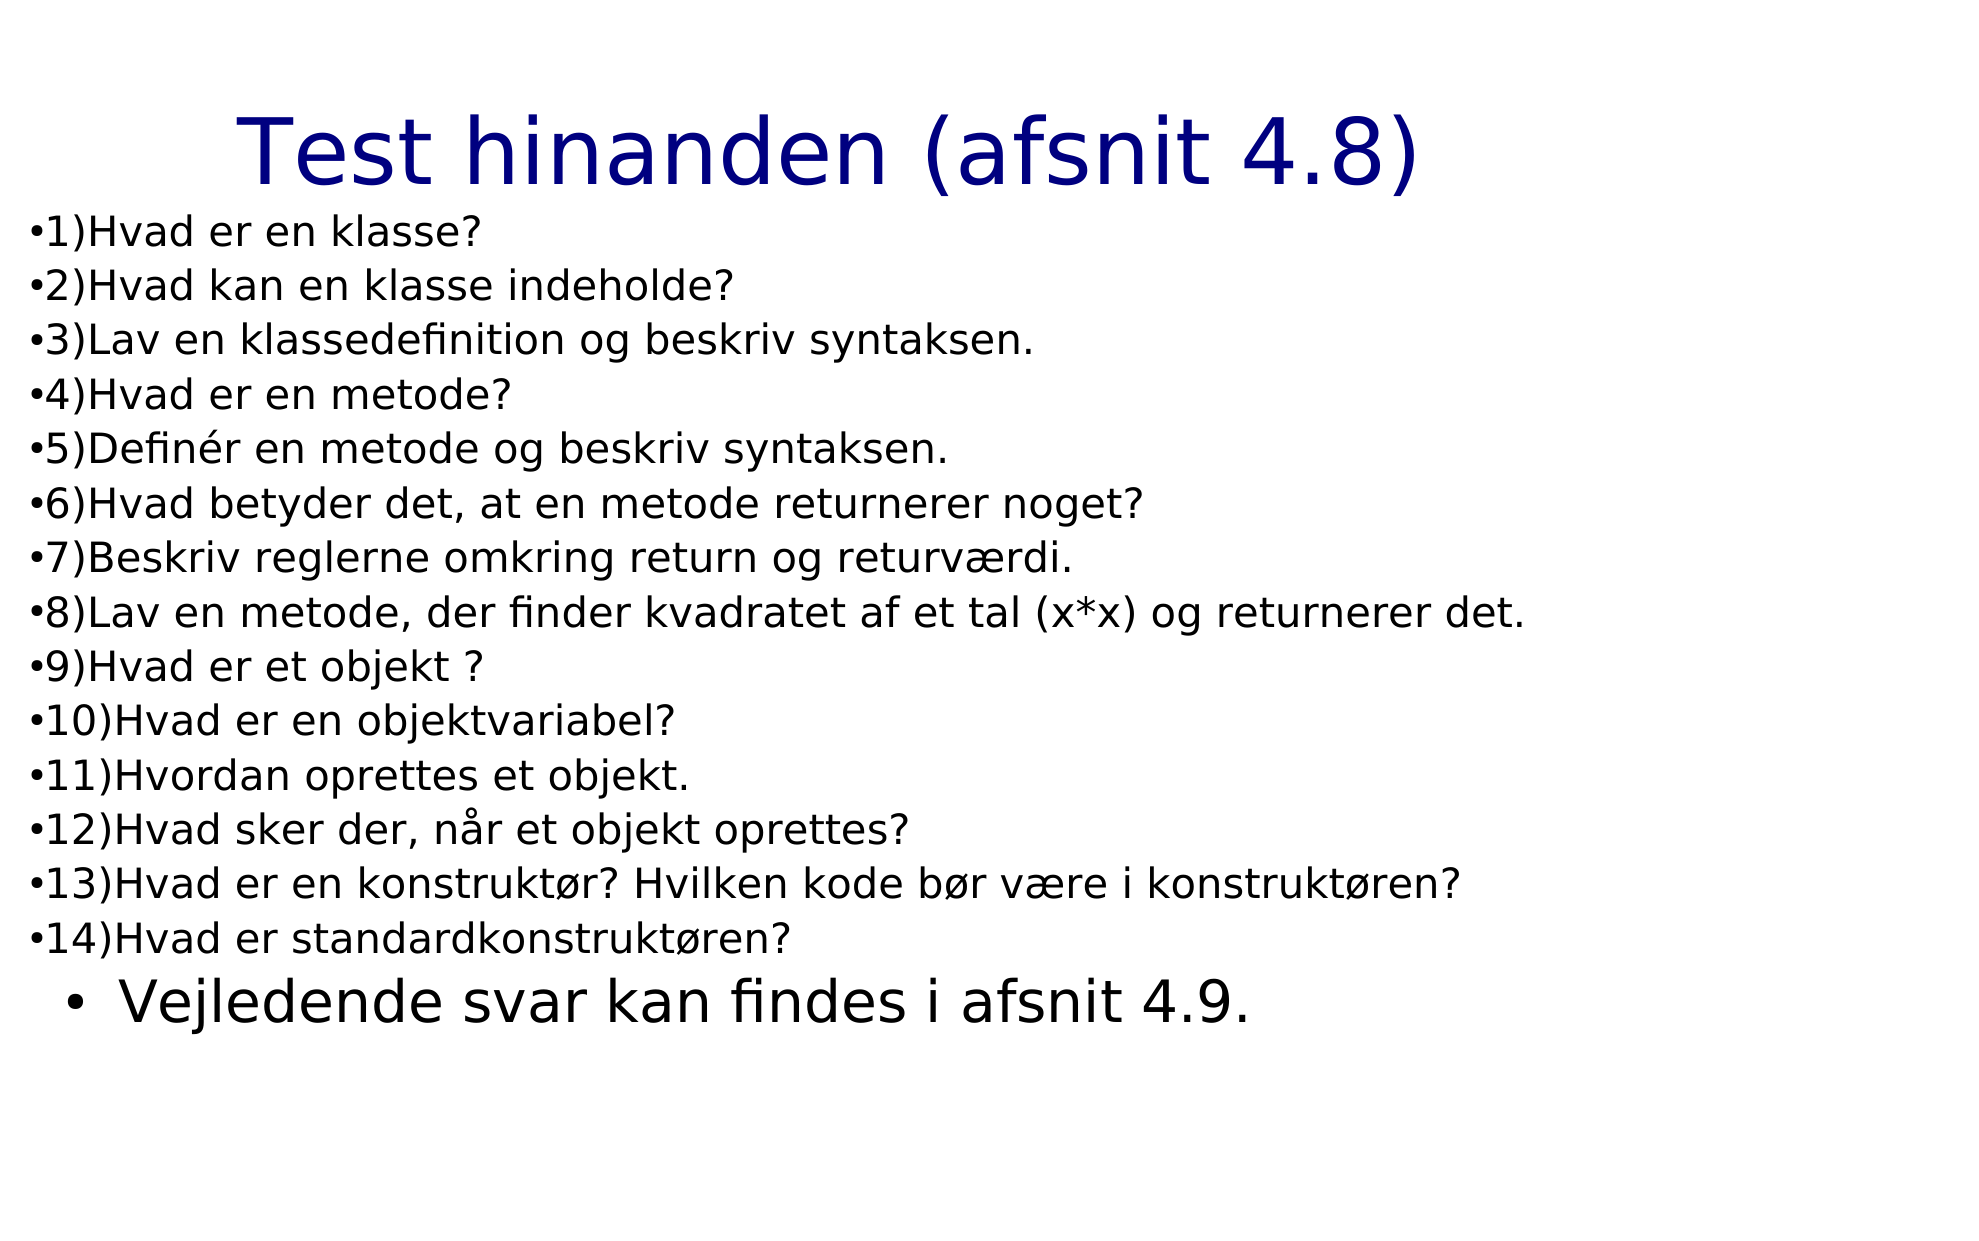

# Test hinanden (afsnit 4.8)
1)Hvad er en klasse?
2)Hvad kan en klasse indeholde?
3)Lav en klassedefinition og beskriv syntaksen.
4)Hvad er en metode?
5)Definér en metode og beskriv syntaksen.
6)Hvad betyder det, at en metode returnerer noget?
7)Beskriv reglerne omkring return og returværdi.
8)Lav en metode, der finder kvadratet af et tal (x*x) og returnerer det.
9)Hvad er et objekt ?
10)Hvad er en objektvariabel?
11)Hvordan oprettes et objekt.
12)Hvad sker der, når et objekt oprettes?
13)Hvad er en konstruktør? Hvilken kode bør være i konstruktøren?
14)Hvad er standardkonstruktøren?
Vejledende svar kan findes i afsnit 4.9.